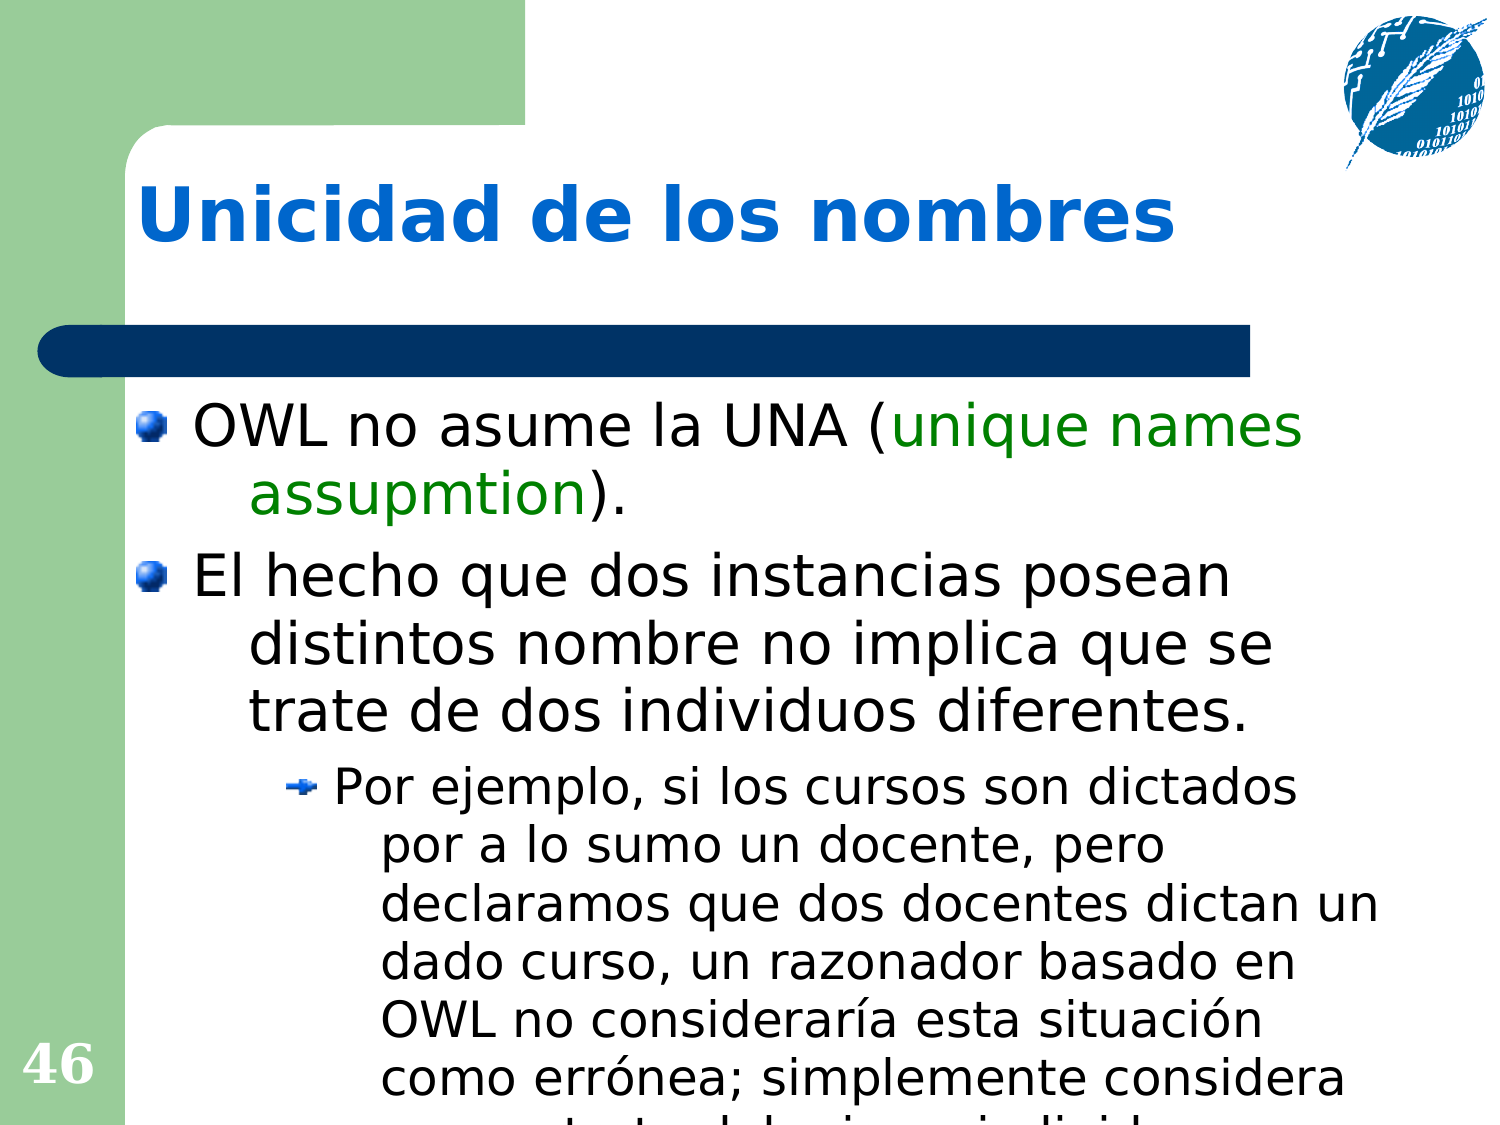

# Unicidad de los nombres
OWL no asume la UNA (unique names assupmtion).
El hecho que dos instancias posean distintos nombre no implica que se trate de dos individuos diferentes.
Por ejemplo, si los cursos son dictados por a lo sumo un docente, pero declaramos que dos docentes dictan un dado curso, un razonador basado en OWL no consideraría esta situación como errónea; simplemente considera que se trata del mismo individuo.
46